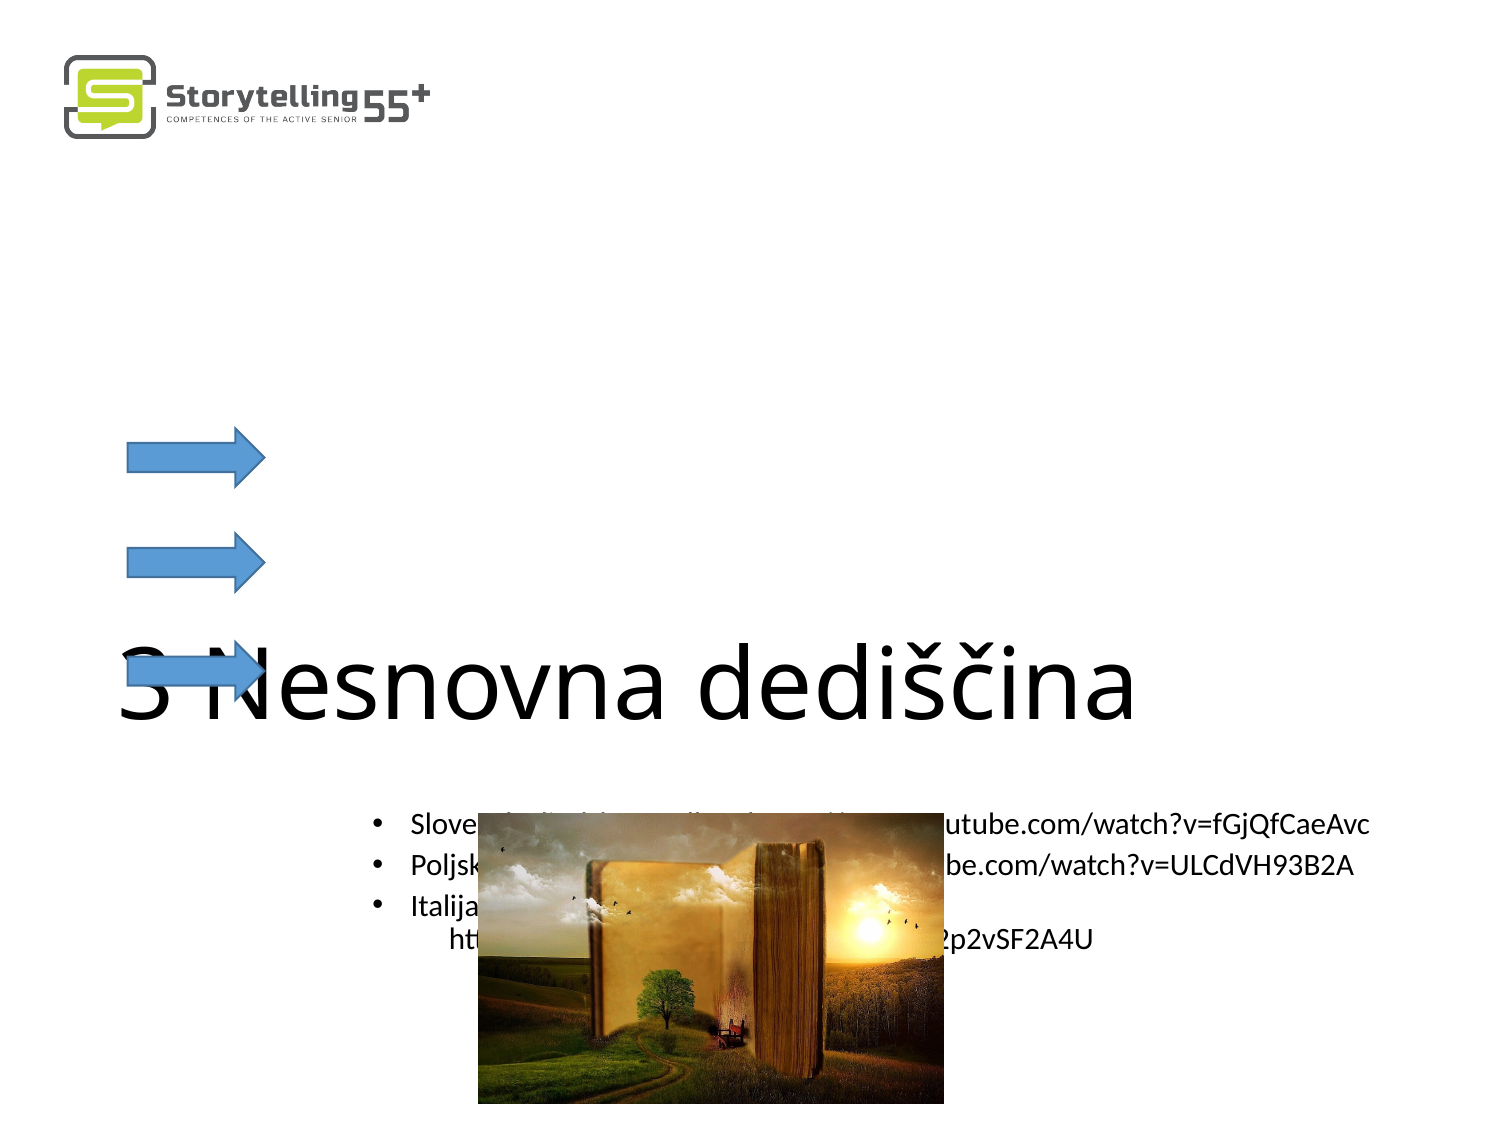

# 3 Nesnovna dediščina
Slovenska ljudska zgodba: https://www.youtube.com/watch?v=fGjQfCaeAvc
Poljske ljudske zgodbe: https://www.youtube.com/watch?v=ULCdVH93B2A
Italijanska ljudska zgodba: https://www.youtube.com/watch?v=N2p2vSF2A4U